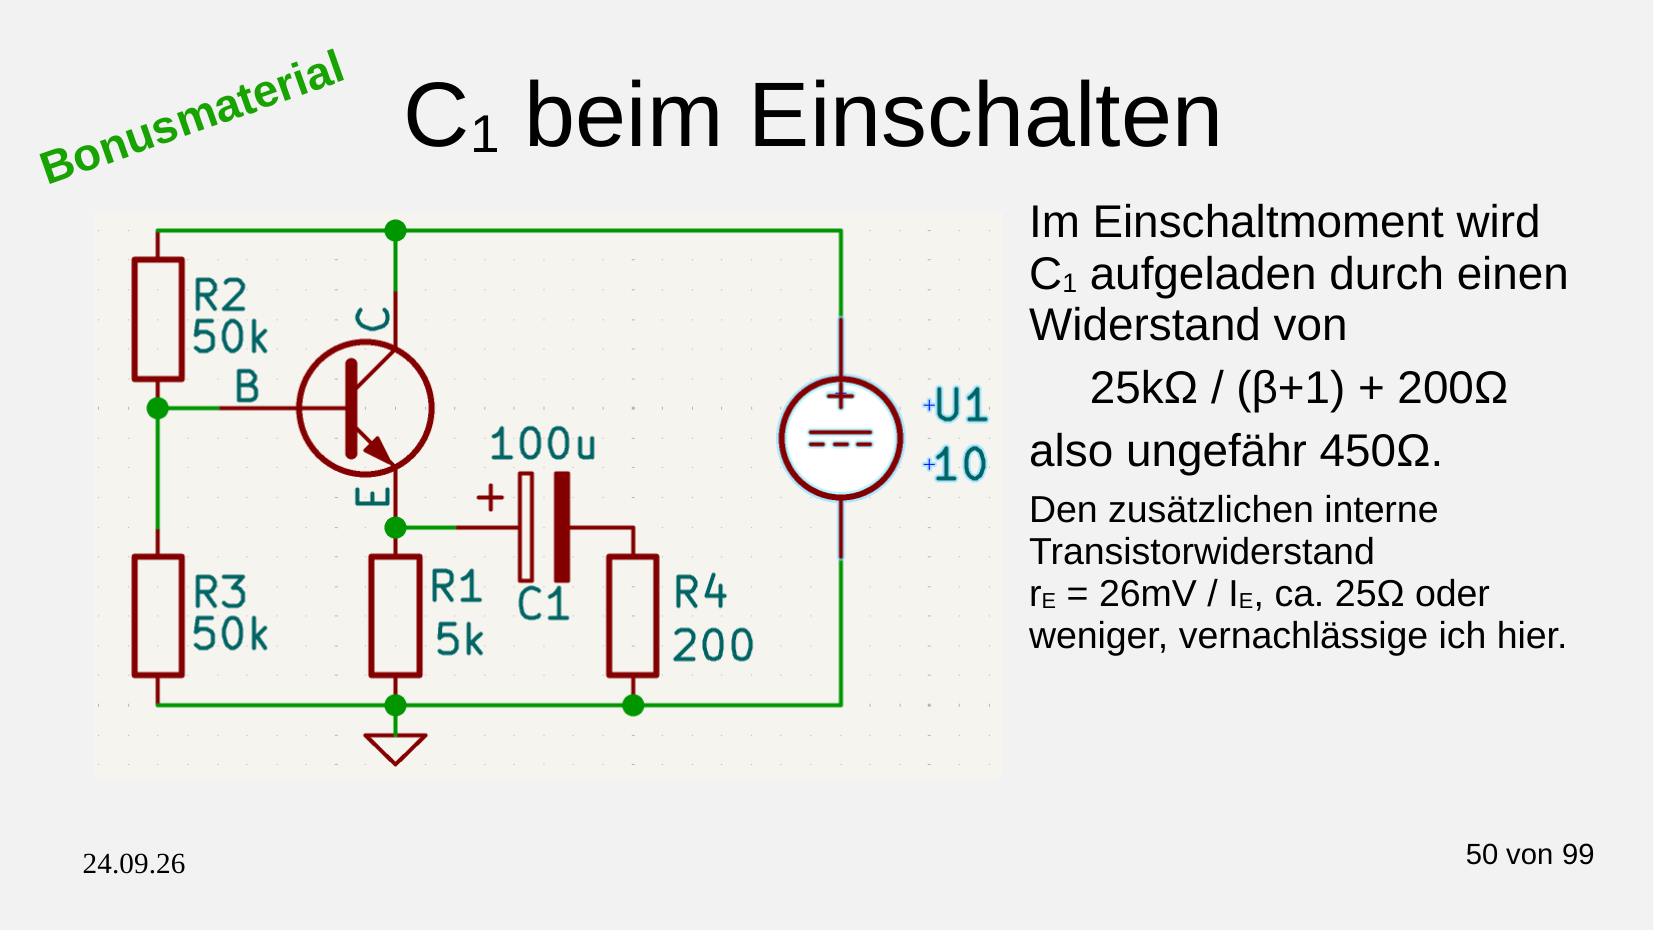

# C1 beim Einschalten
Im Einschaltmoment wird C1 aufgeladen durch einen Widerstand von
25kΩ / (β+1) + 200Ω
also ungefähr 450Ω.
Den zusätzlichen interne Transistorwiderstand
rE = 26mV / IE, ca. 25Ω oder weniger, vernachlässige ich hier.
50